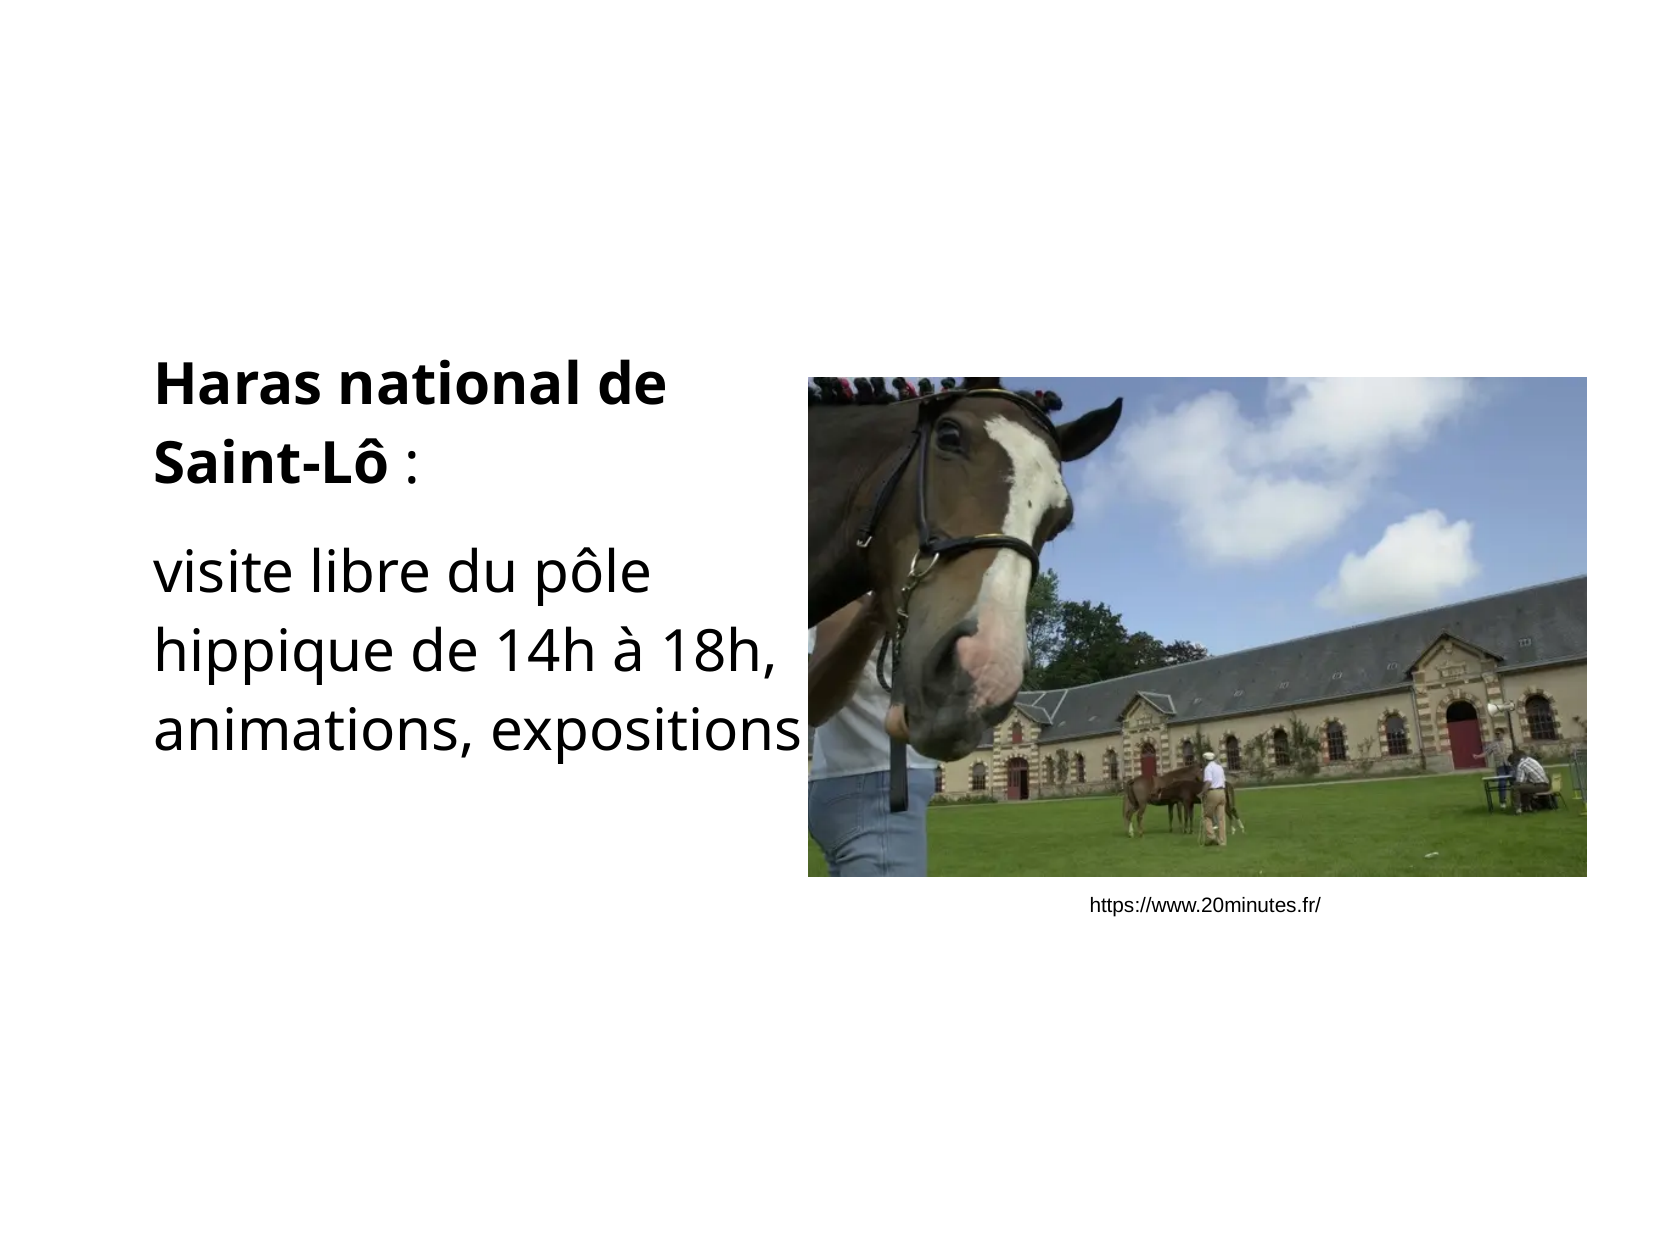

#
Haras national de Saint-Lô :
visite libre du pôle hippique de 14h à 18h, animations, expositions
https://www.20minutes.fr/